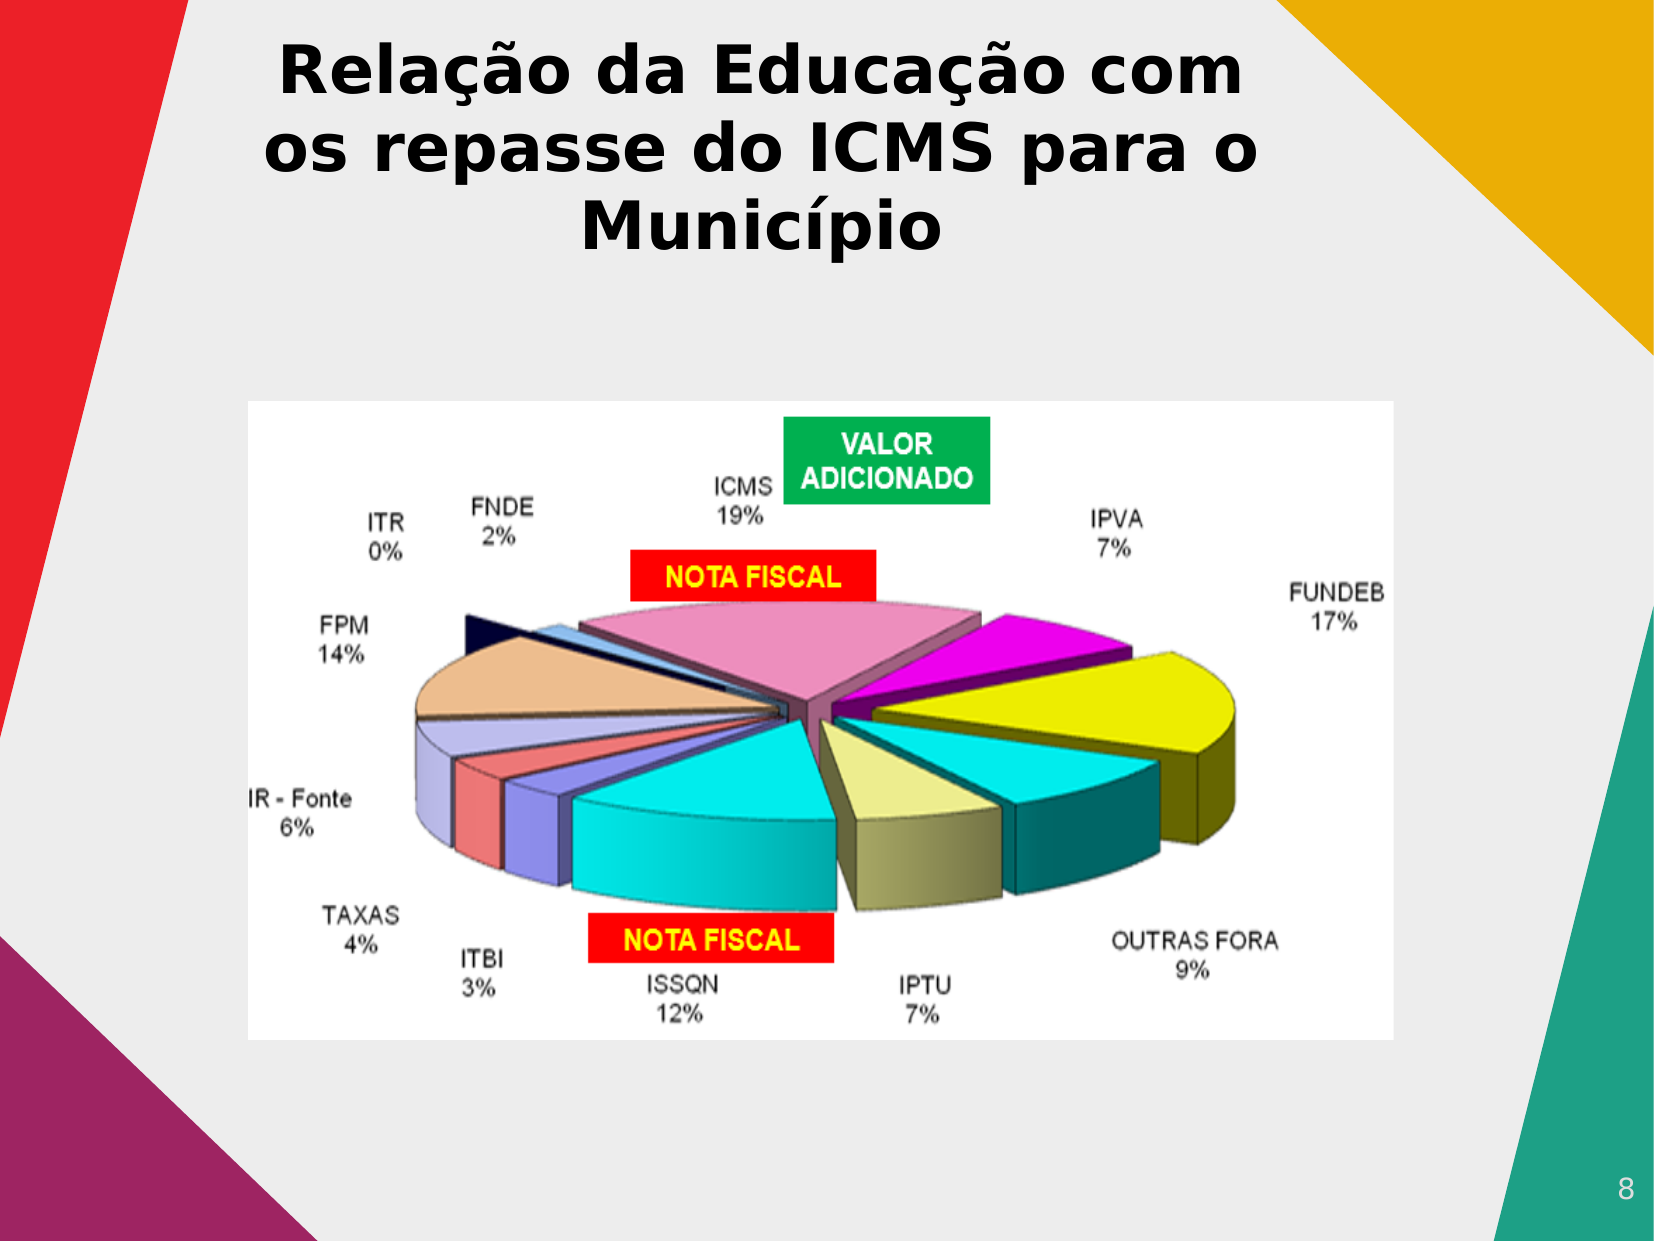

Relação da Educação com os repasse do ICMS para o Município
8